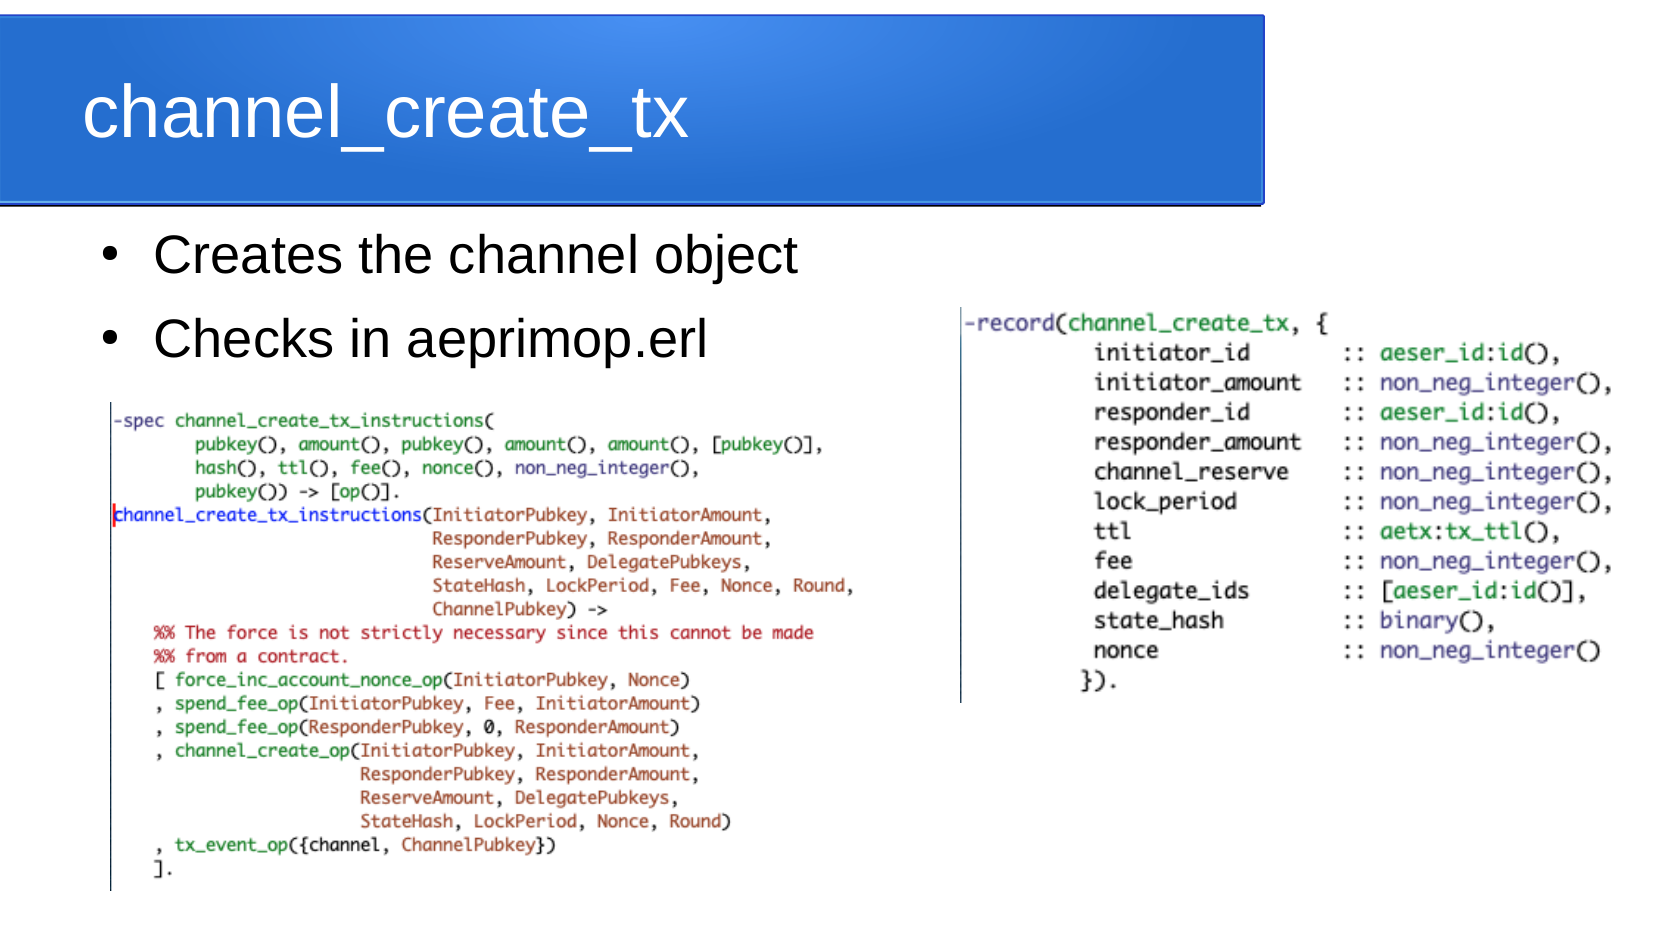

# channel_create_tx
Creates the channel object
Checks in aeprimop.erl